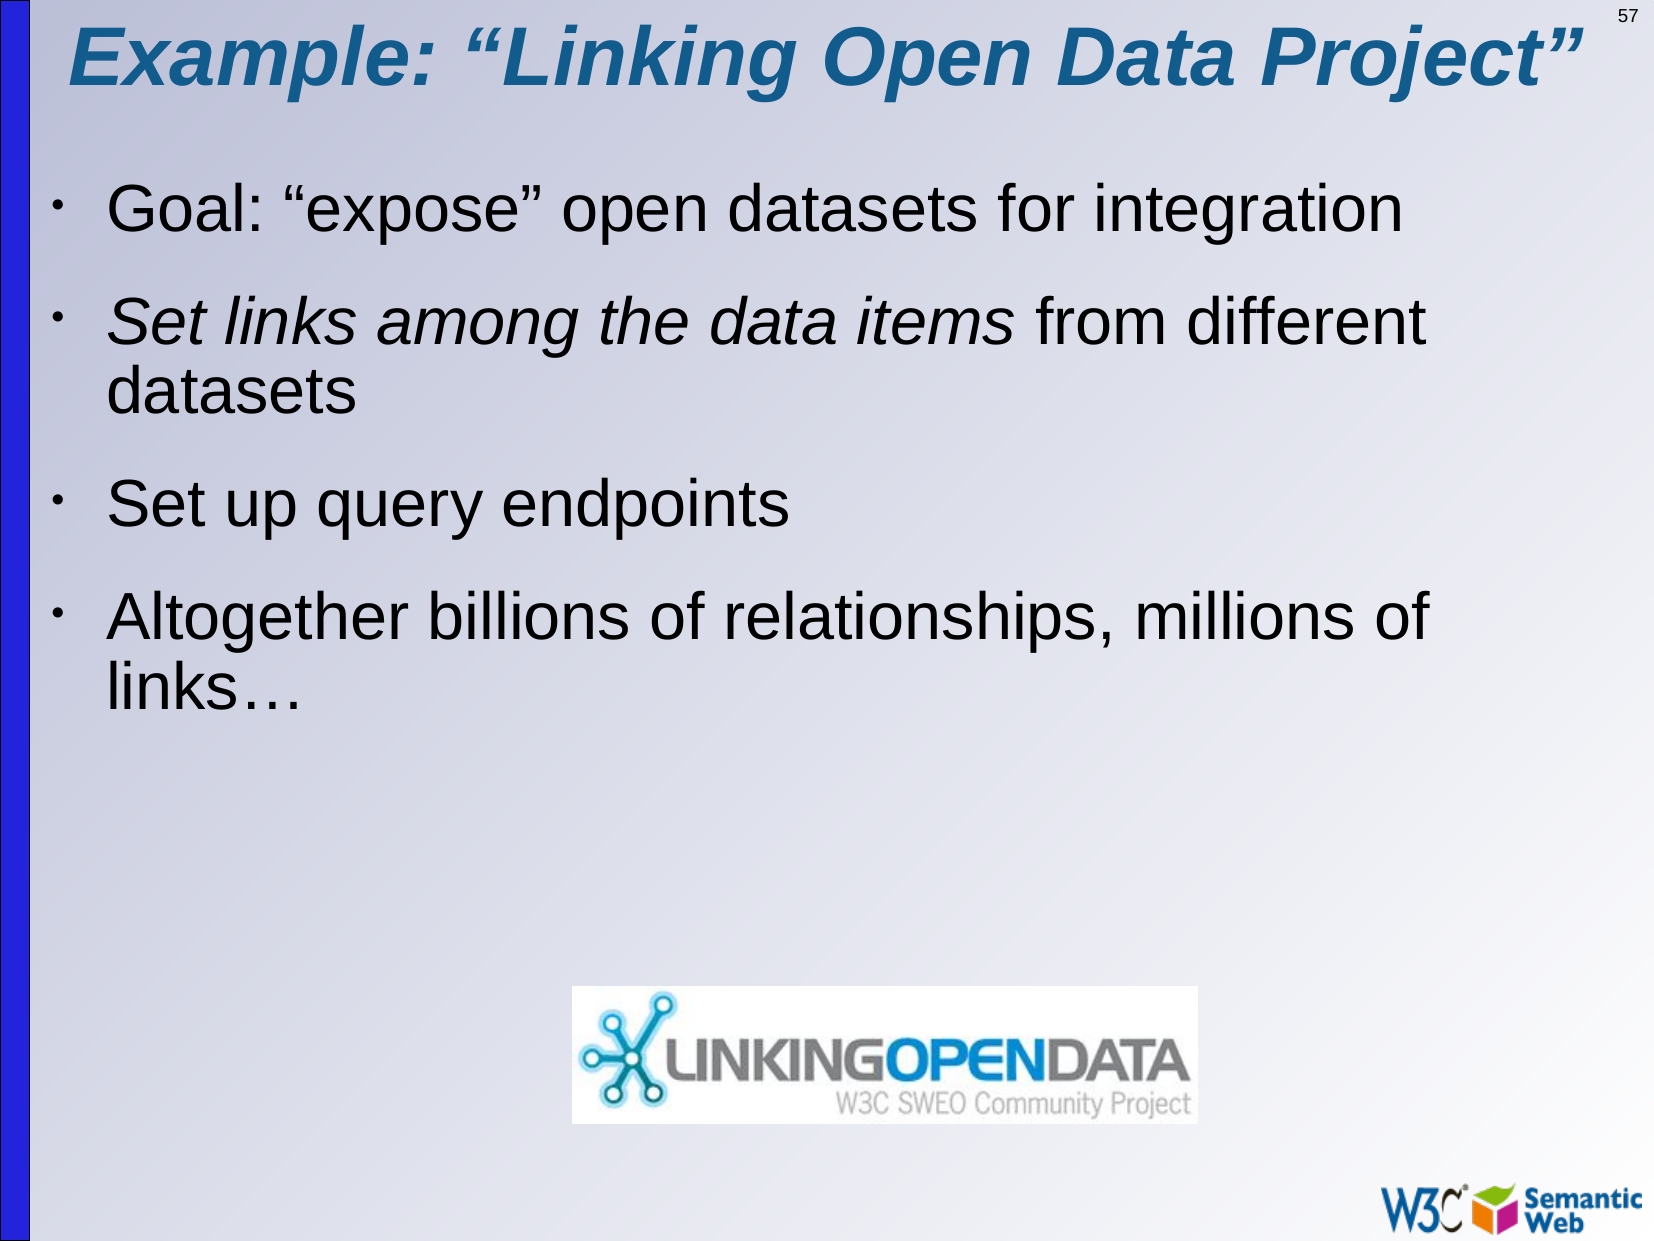

# Example: “Linking Open Data Project”
Goal: “expose” open datasets for integration
Set links among the data items from different datasets
Set up query endpoints
Altogether billions of relationships, millions of links…